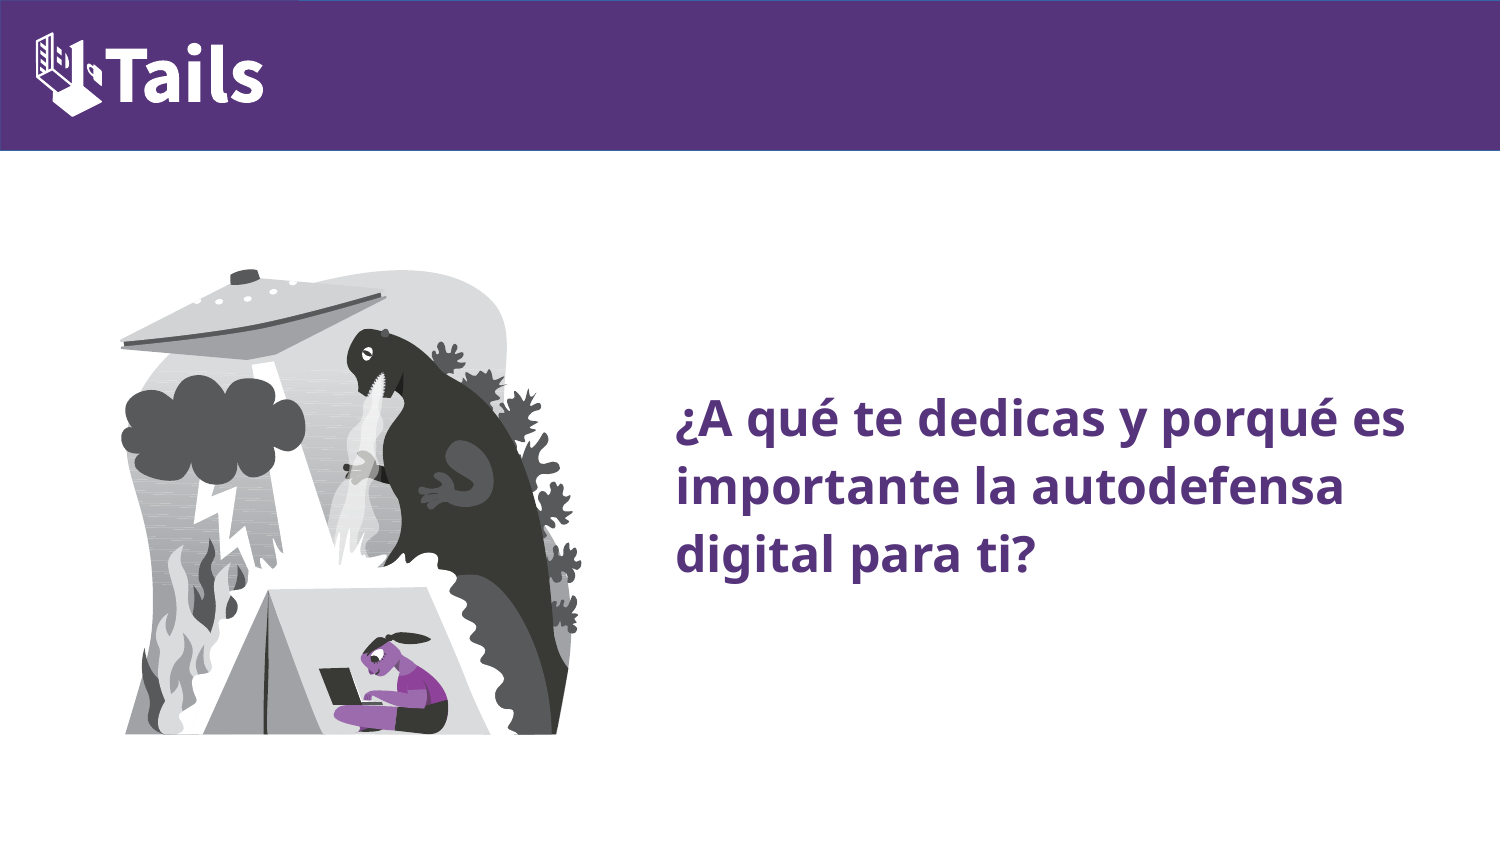

# ¿A qué te dedicas y porqué es importante la autodefensa digital para ti?